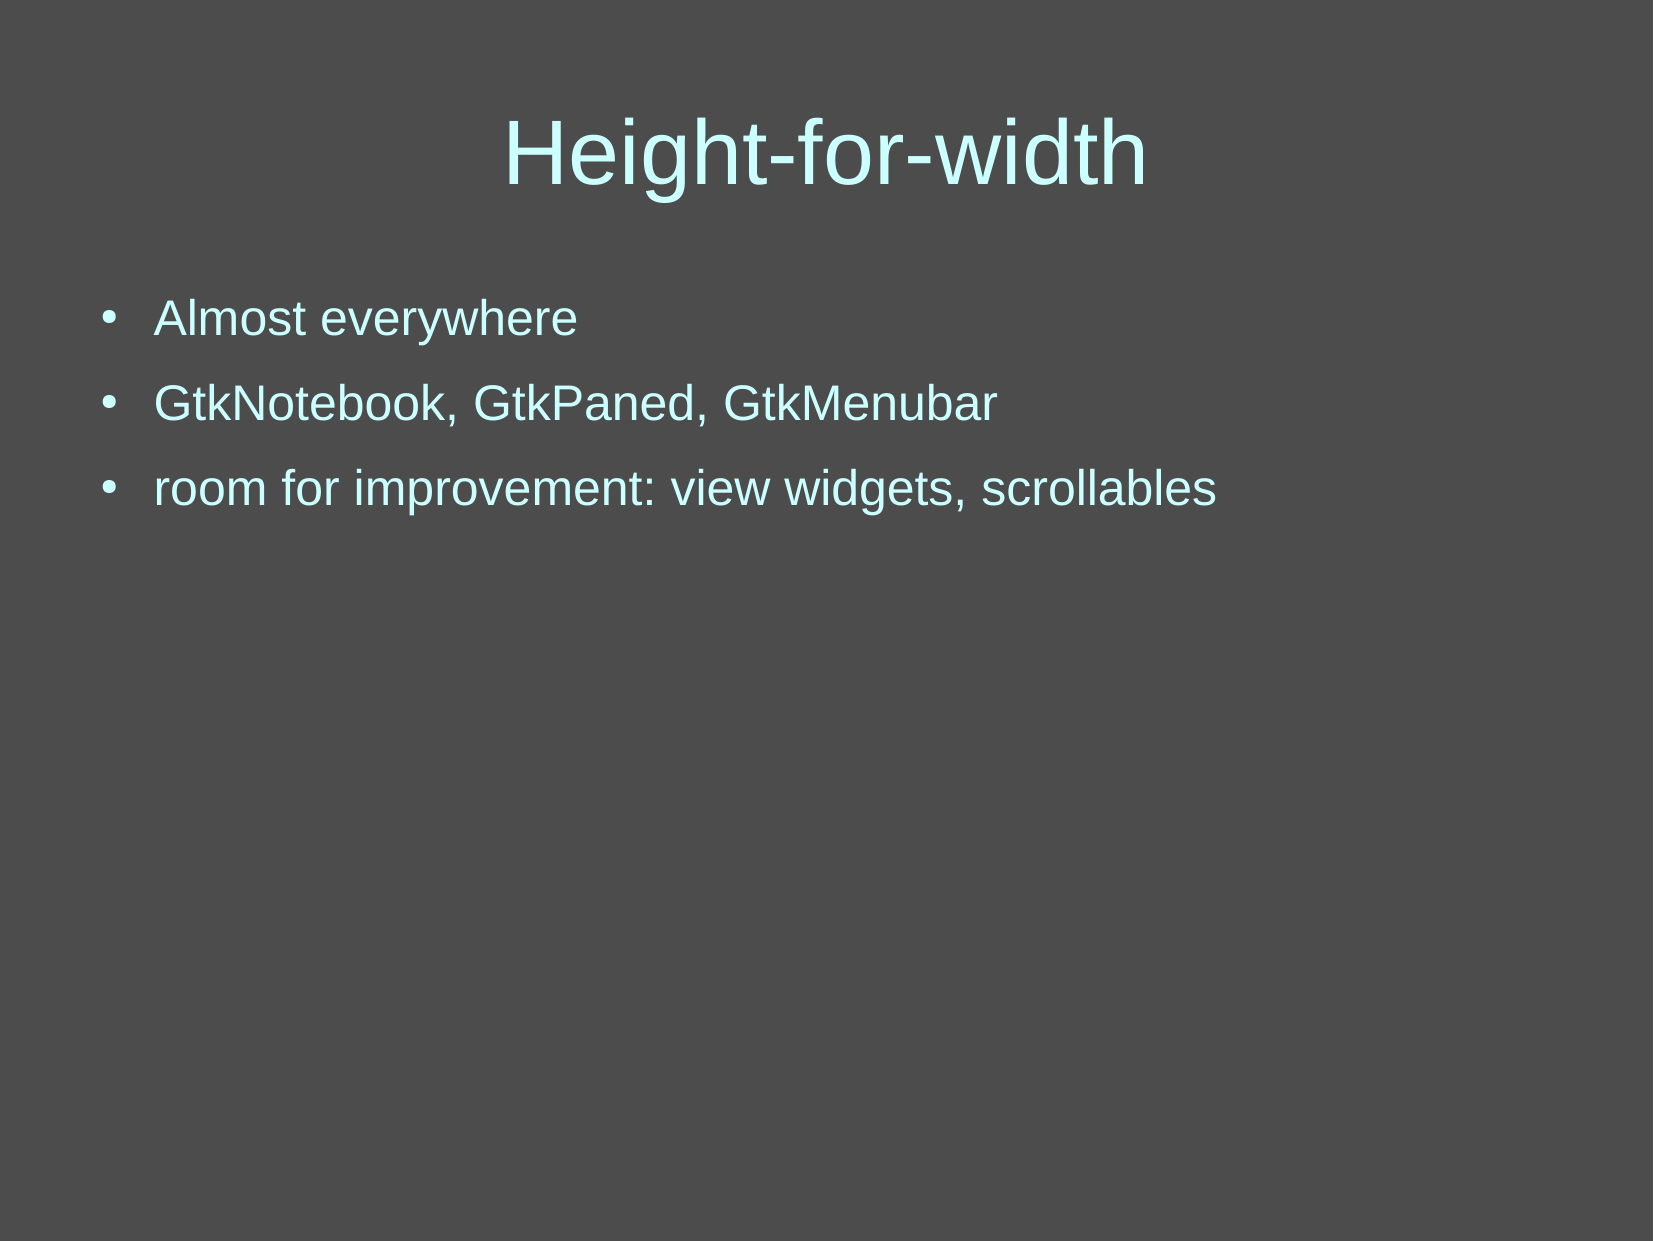

# Height-for-width
Almost everywhere
GtkNotebook, GtkPaned, GtkMenubar
room for improvement: view widgets, scrollables